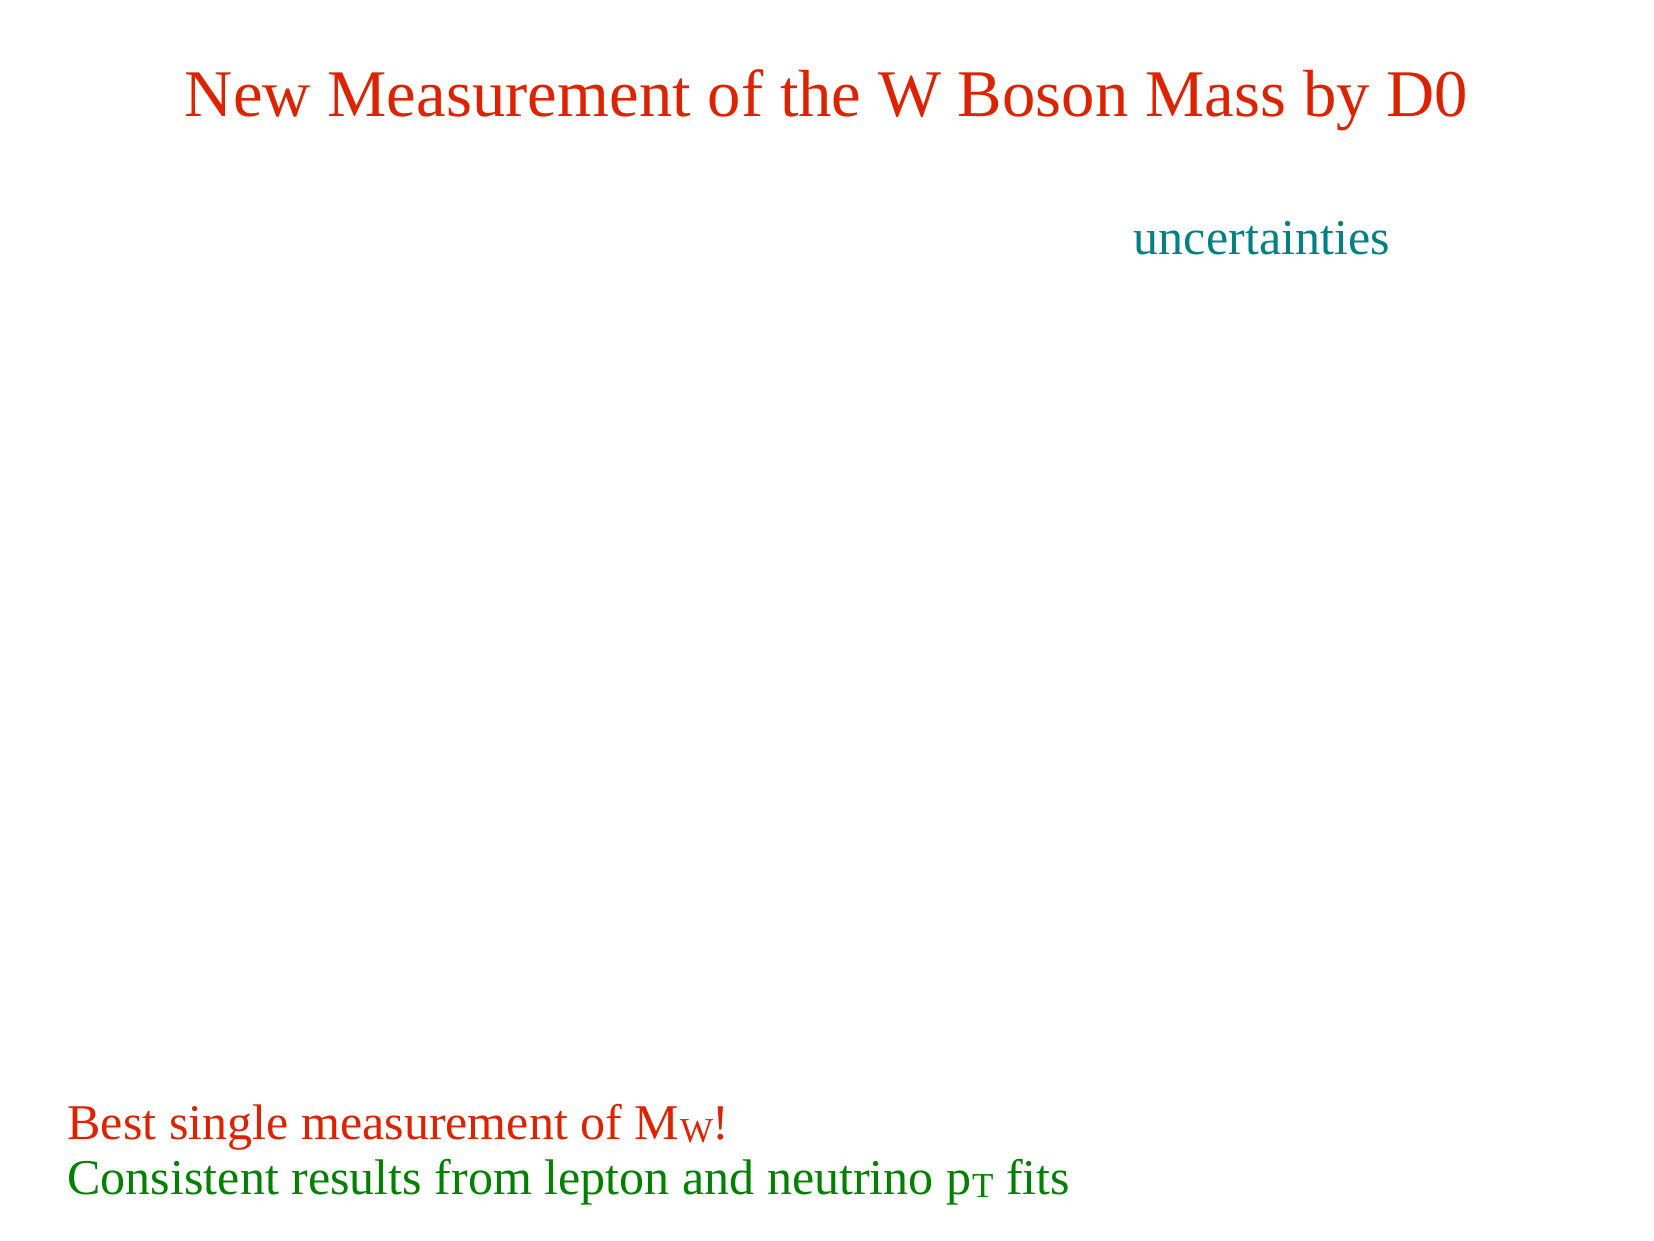

# New Measurement of the W Boson Mass by D0
uncertainties
Best single measurement of MW!
Consistent results from lepton and neutrino pT fits